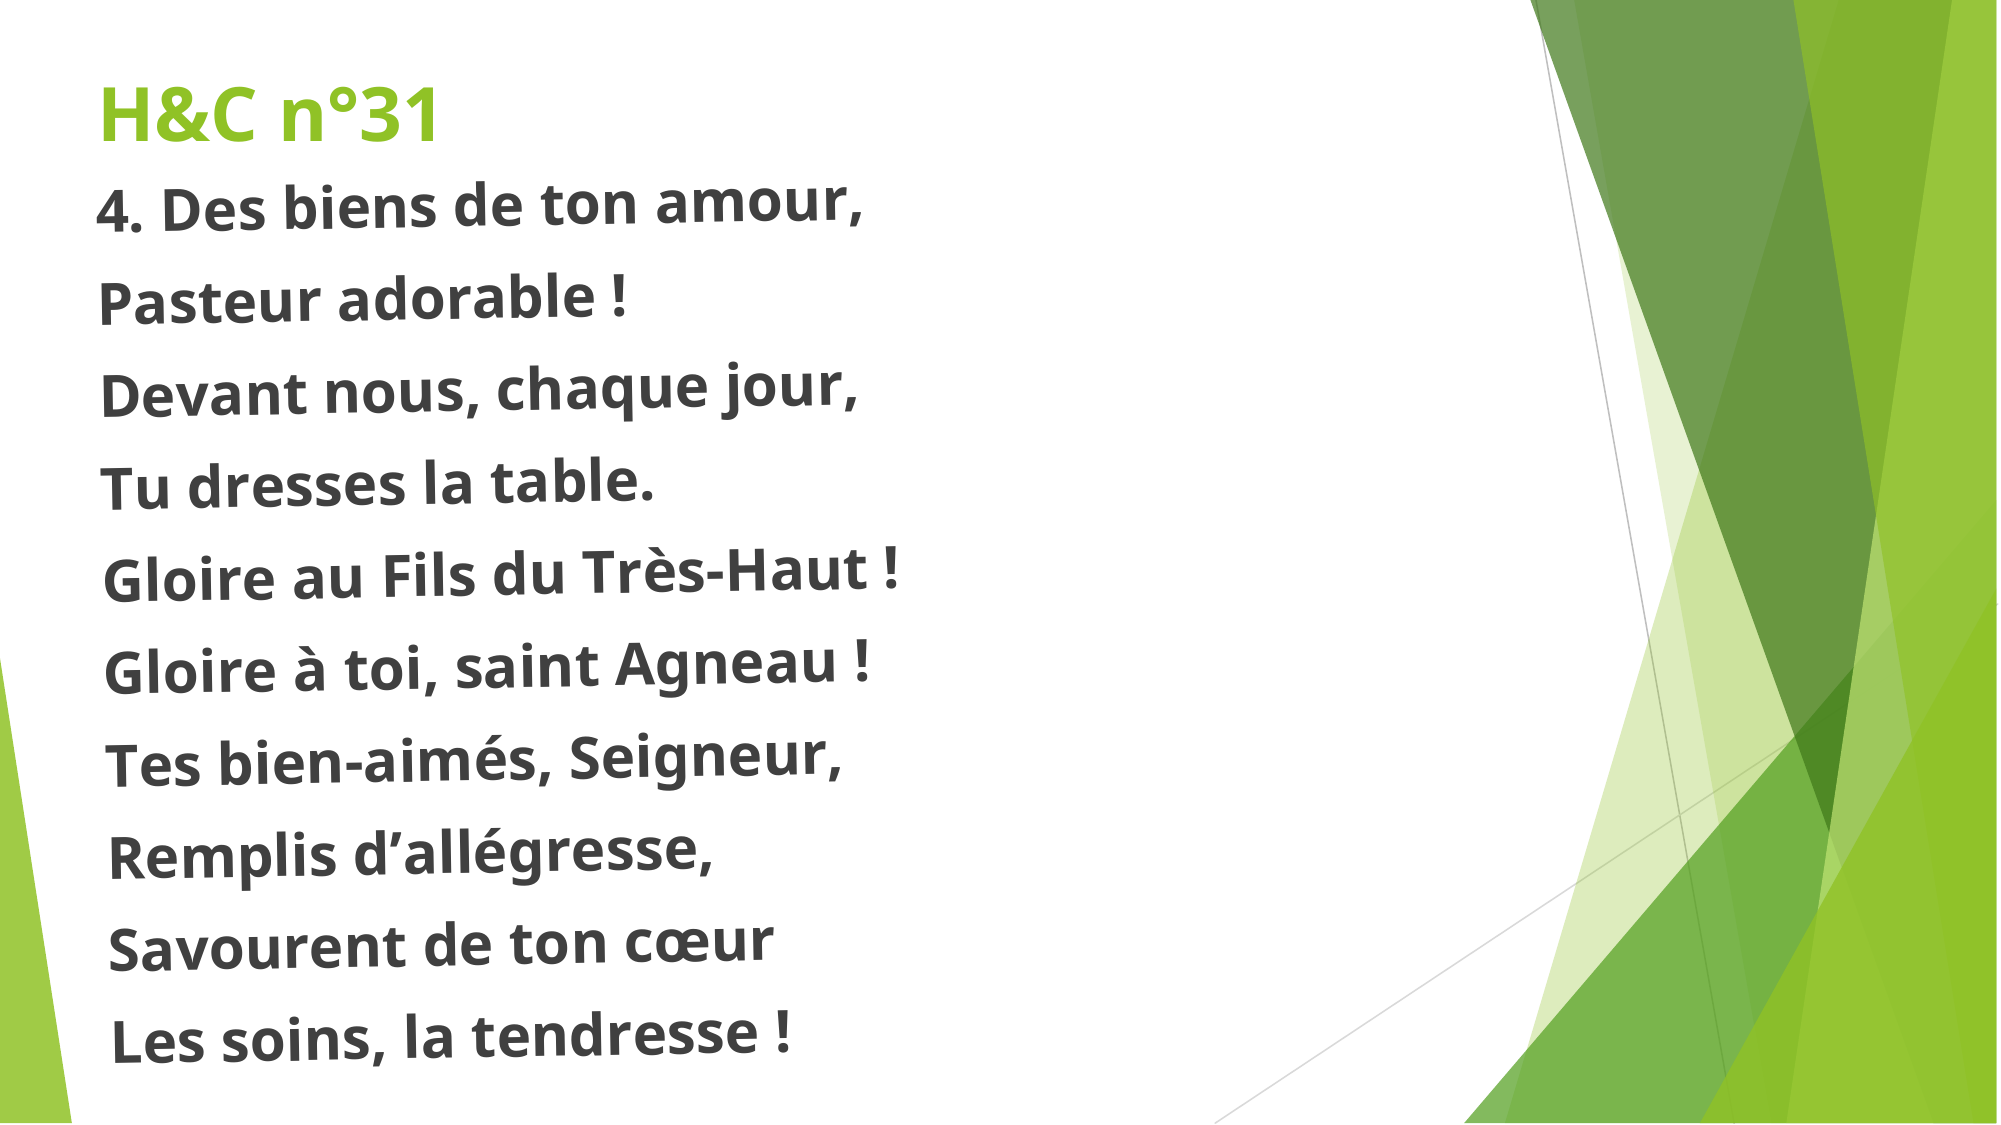

H&C n°31
4. Des biens de ton amour,
Pasteur adorable !
Devant nous, chaque jour,
Tu dresses la table.
Gloire au Fils du Très-Haut !
Gloire à toi, saint Agneau !
Tes bien-aimés, Seigneur,
Remplis d’allégresse,
Savourent de ton cœur
Les soins, la tendresse !